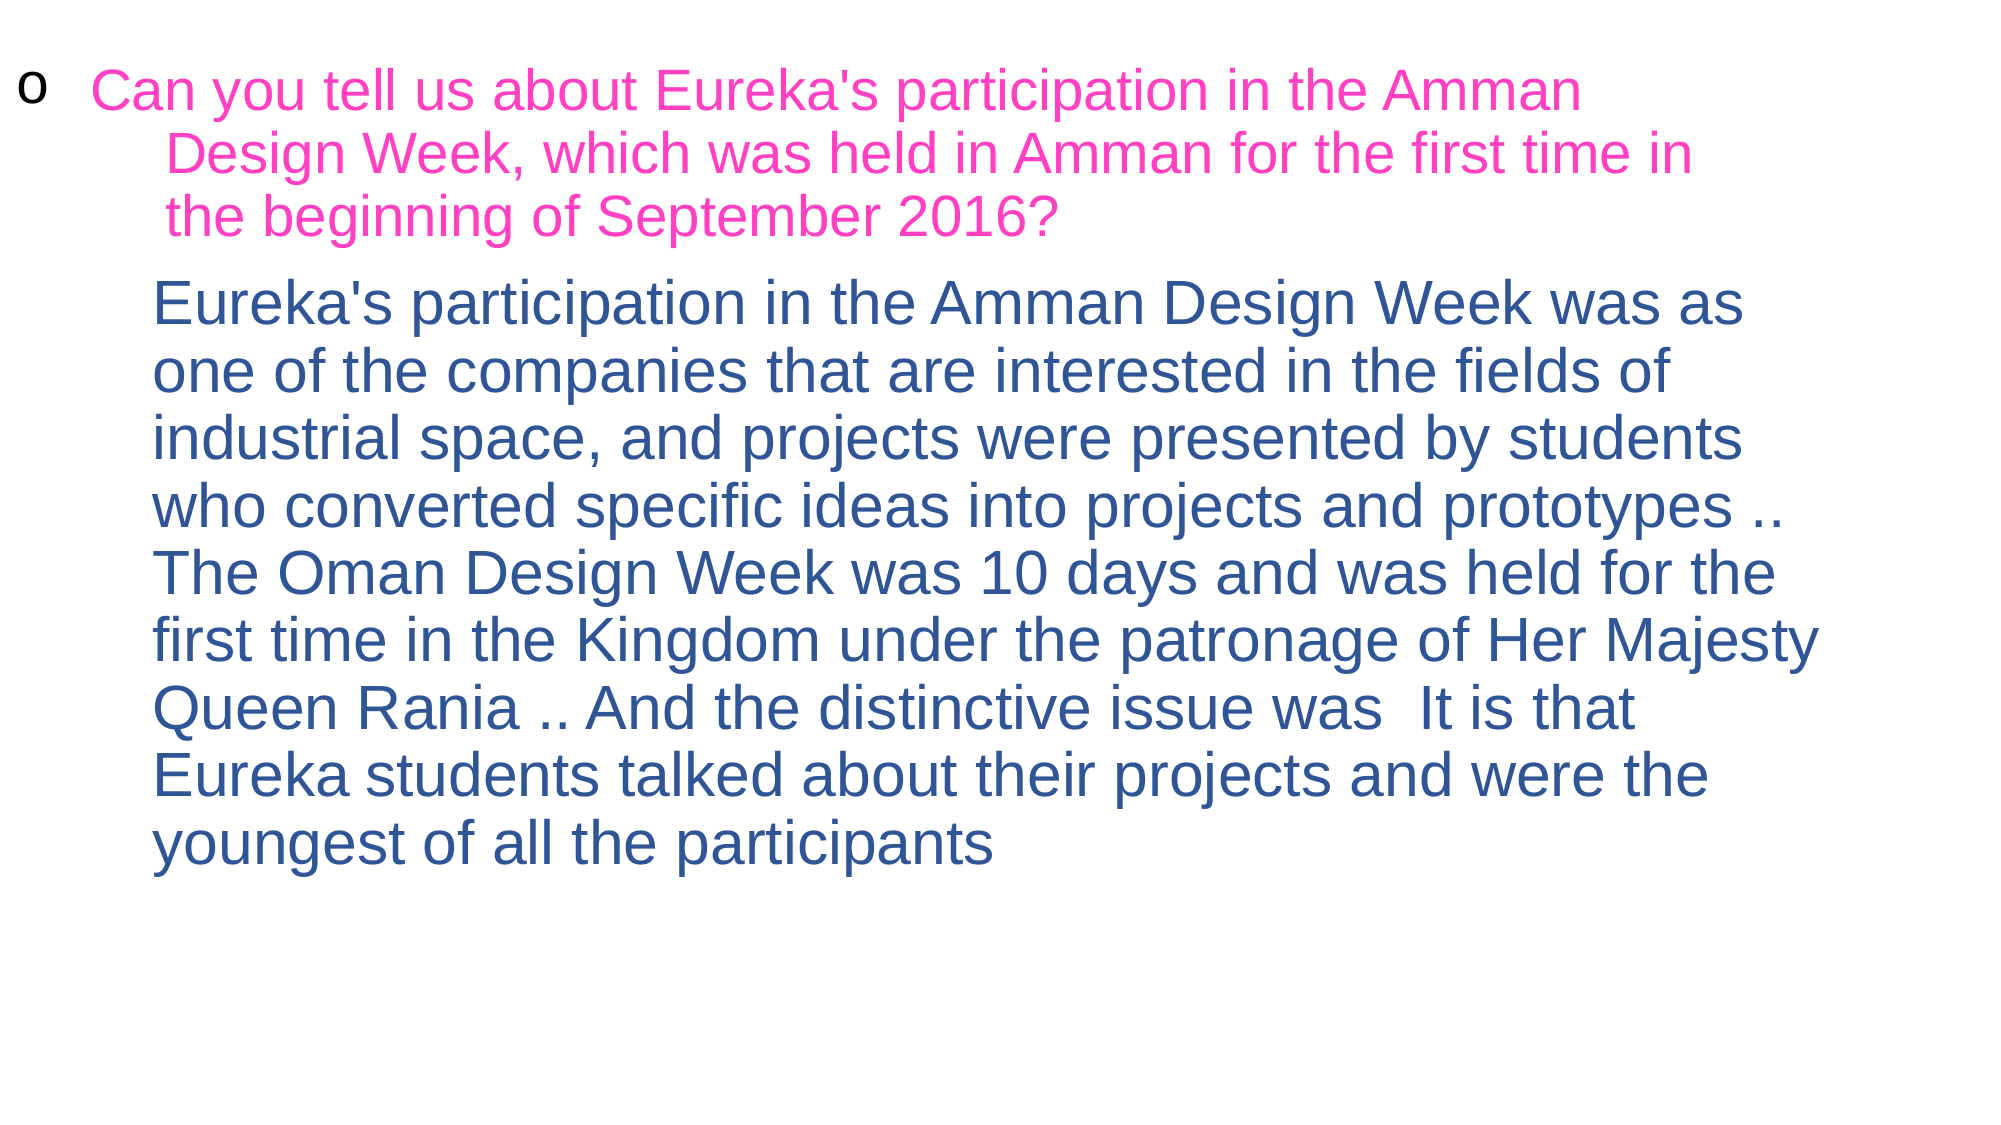

# Can you tell us about Eureka's participation in the Amman Design Week, which was held in Amman for the first time in the beginning of September 2016?
Eureka's participation in the Amman Design Week was as one of the companies that are interested in the fields of industrial space, and projects were presented by students who converted specific ideas into projects and prototypes .. The Oman Design Week was 10 days and was held for the first time in the Kingdom under the patronage of Her Majesty Queen Rania .. And the distinctive issue was  It is that Eureka students talked about their projects and were the youngest of all the participants